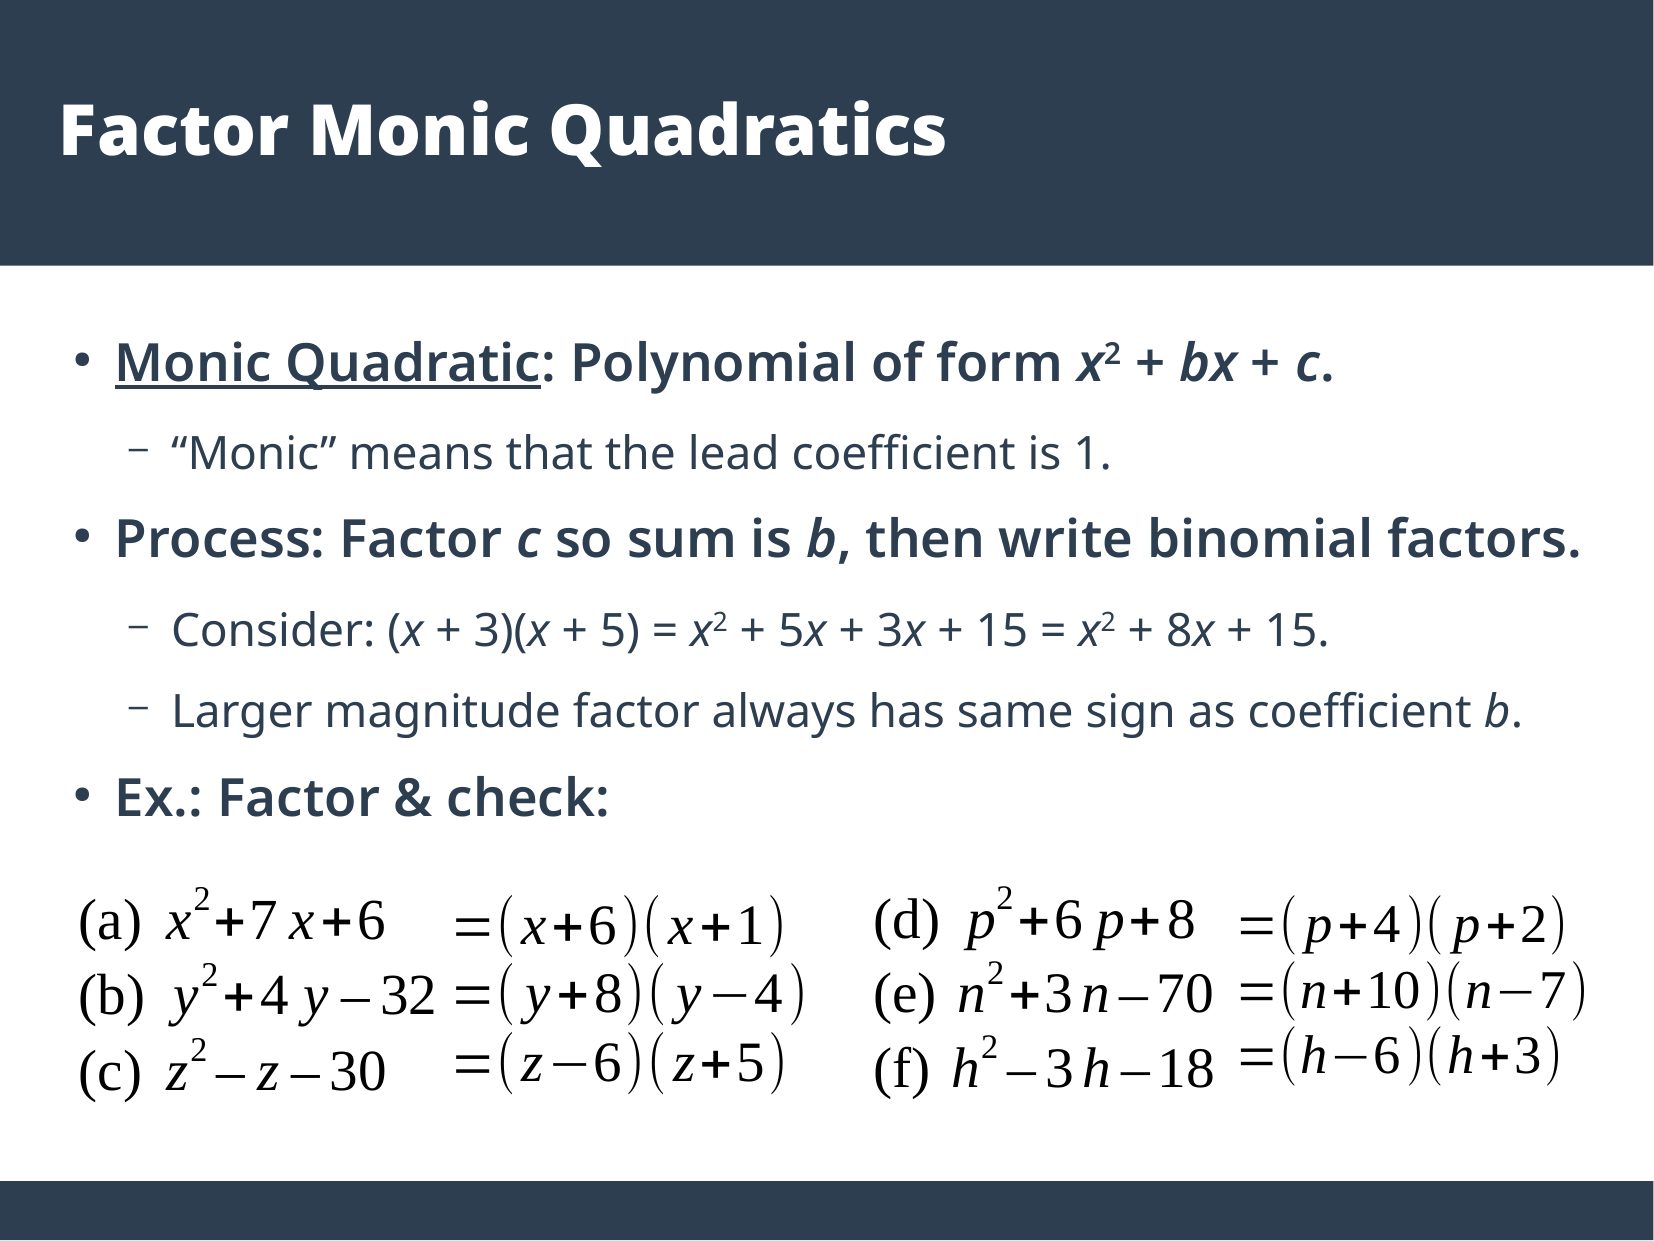

# Factor Monic Quadratics
Monic Quadratic: Polynomial of form x2 + bx + c.
“Monic” means that the lead coefficient is 1.
Process: Factor c so sum is b, then write binomial factors.
Consider: (x + 3)(x + 5) = x2 + 5x + 3x + 15 = x2 + 8x + 15.
Larger magnitude factor always has same sign as coefficient b.
Ex.: Factor & check: